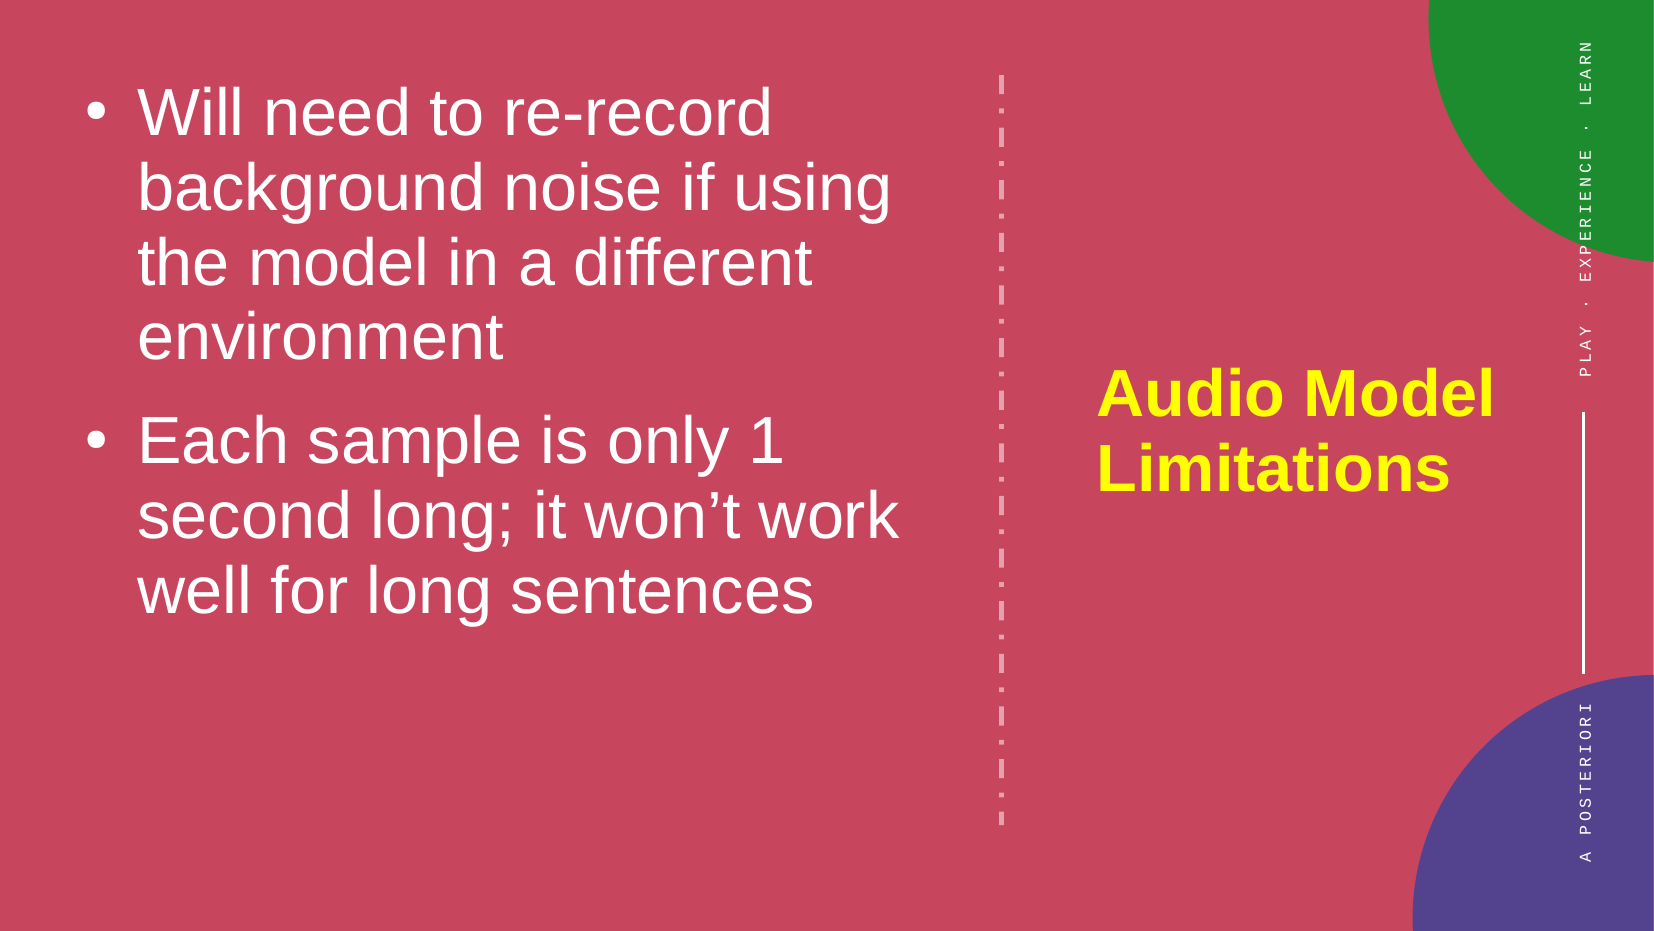

Will need to re-record background noise if using the model in a different environment
Each sample is only 1 second long; it won’t work well for long sentences
# Audio Model Limitations